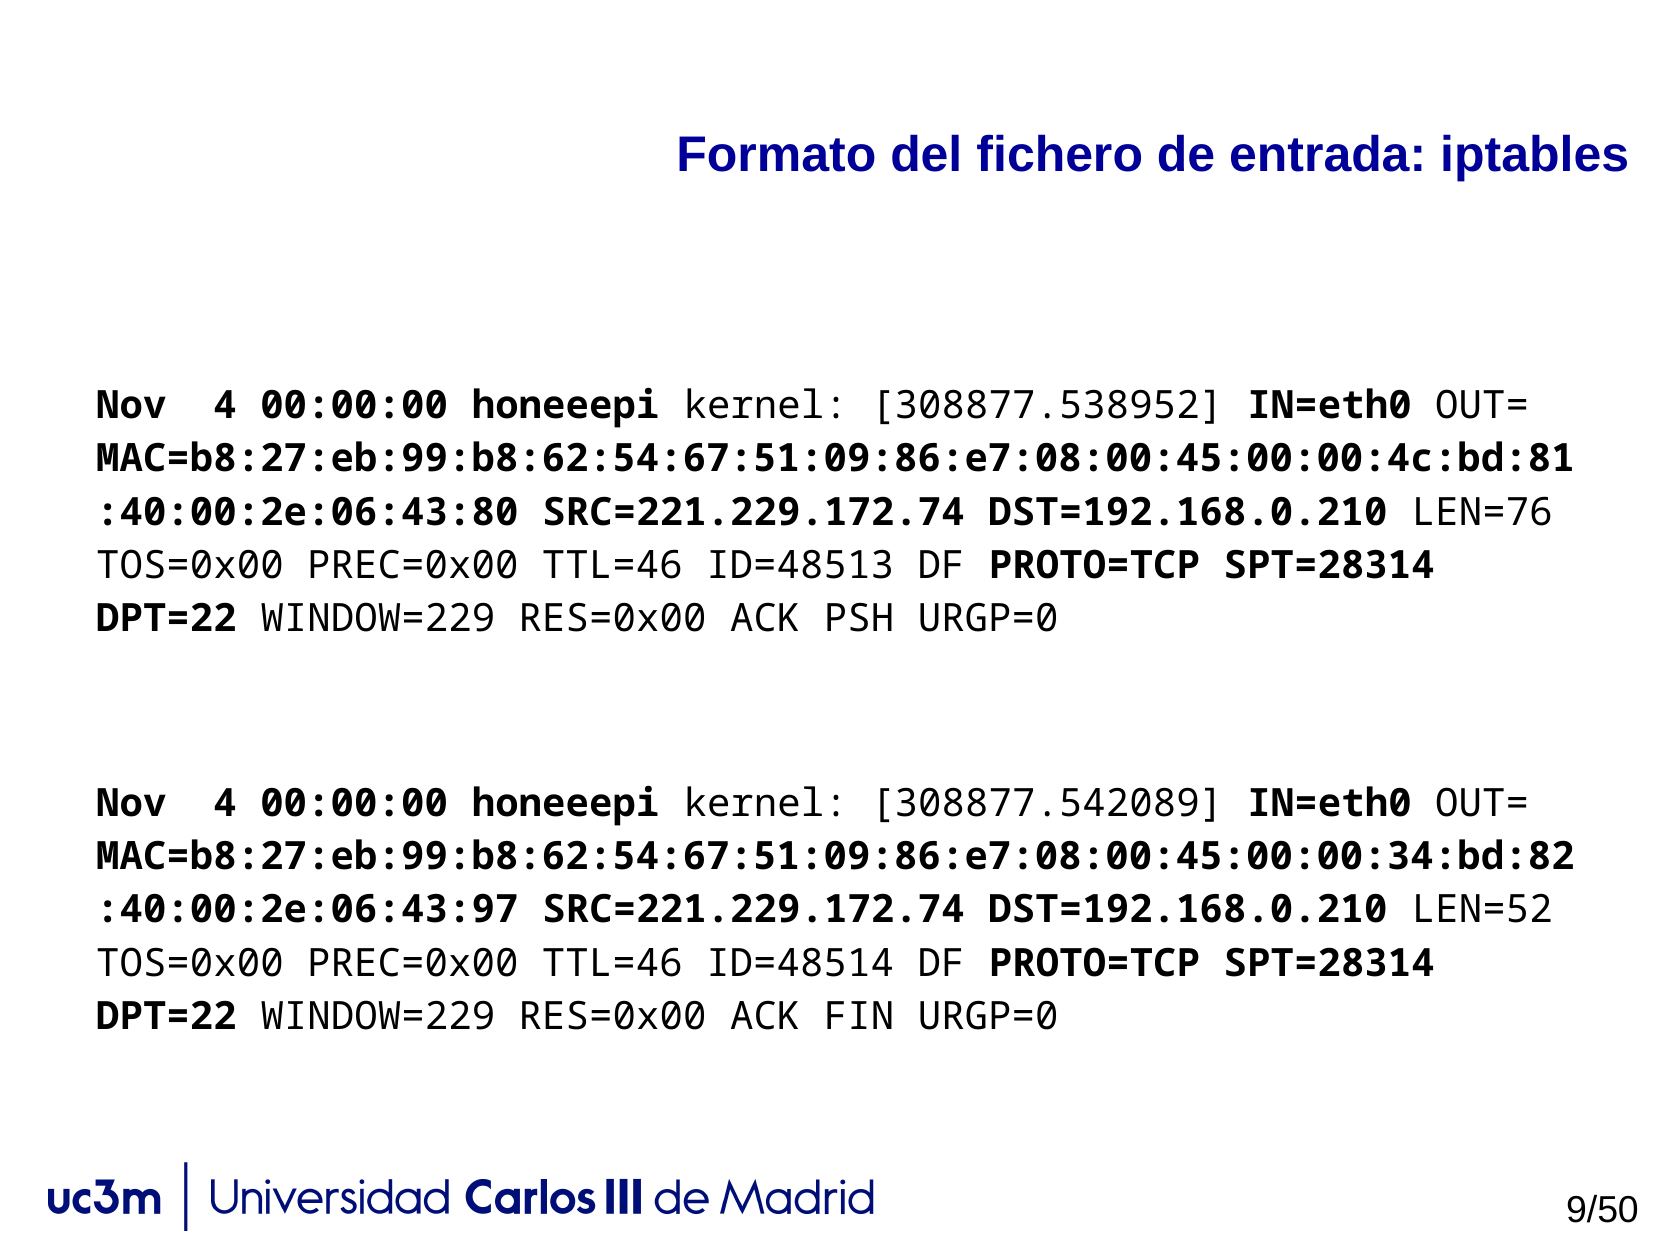

# Formato del fichero de entrada: iptables
Nov 4 00:00:00 honeeepi kernel: [308877.538952] IN=eth0 OUT= MAC=b8:27:eb:99:b8:62:54:67:51:09:86:e7:08:00:45:00:00:4c:bd:81:40:00:2e:06:43:80 SRC=221.229.172.74 DST=192.168.0.210 LEN=76 TOS=0x00 PREC=0x00 TTL=46 ID=48513 DF PROTO=TCP SPT=28314 DPT=22 WINDOW=229 RES=0x00 ACK PSH URGP=0
Nov 4 00:00:00 honeeepi kernel: [308877.542089] IN=eth0 OUT= MAC=b8:27:eb:99:b8:62:54:67:51:09:86:e7:08:00:45:00:00:34:bd:82:40:00:2e:06:43:97 SRC=221.229.172.74 DST=192.168.0.210 LEN=52 TOS=0x00 PREC=0x00 TTL=46 ID=48514 DF PROTO=TCP SPT=28314 DPT=22 WINDOW=229 RES=0x00 ACK FIN URGP=0